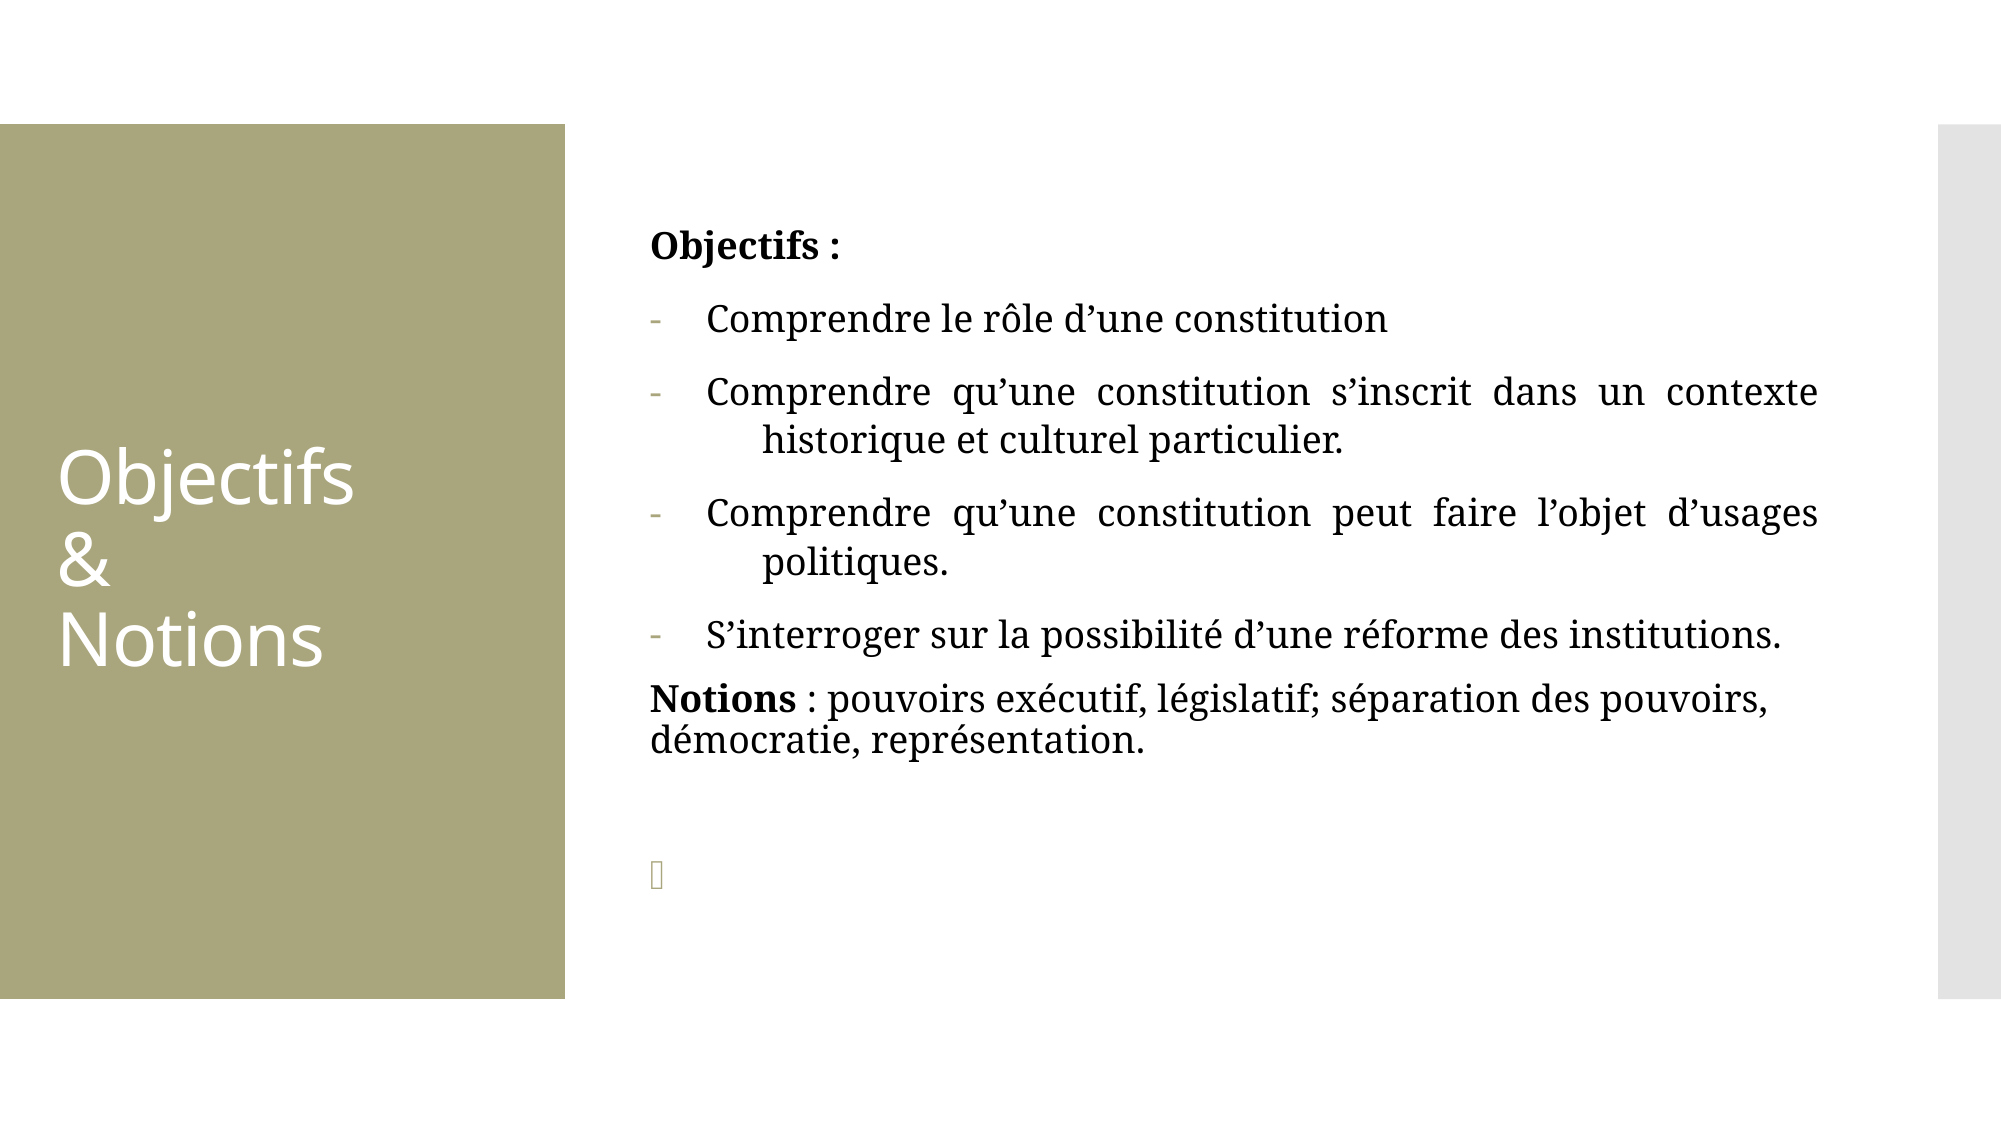

Objectifs :
Comprendre le rôle d’une constitution
Comprendre qu’une constitution s’inscrit dans un contexte historique et culturel particulier.
Comprendre qu’une constitution peut faire l’objet d’usages politiques.
S’interroger sur la possibilité d’une réforme des institutions.
Notions : pouvoirs exécutif, législatif; séparation des pouvoirs, démocratie, représentation.
# Objectifs & Notions